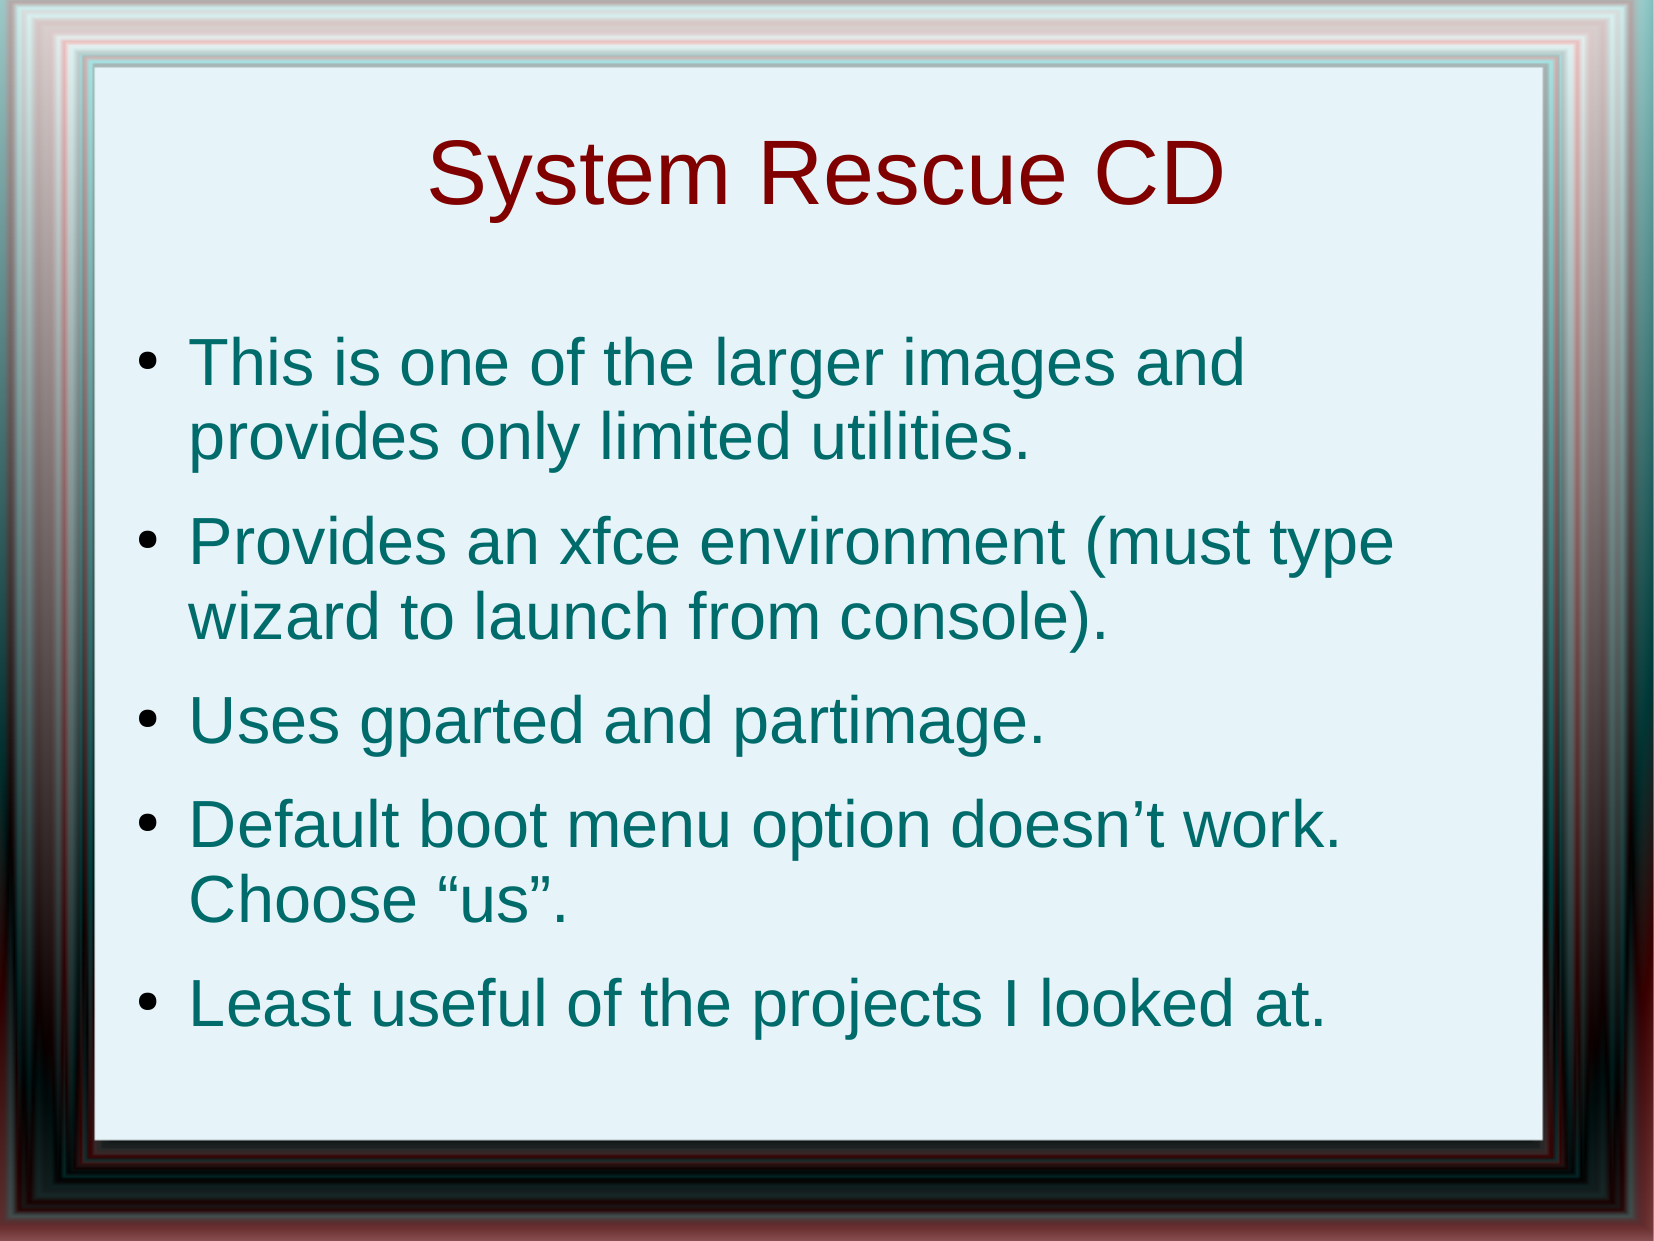

# System Rescue CD
This is one of the larger images and provides only limited utilities.
Provides an xfce environment (must type wizard to launch from console).
Uses gparted and partimage.
Default boot menu option doesn’t work. Choose “us”.
Least useful of the projects I looked at.